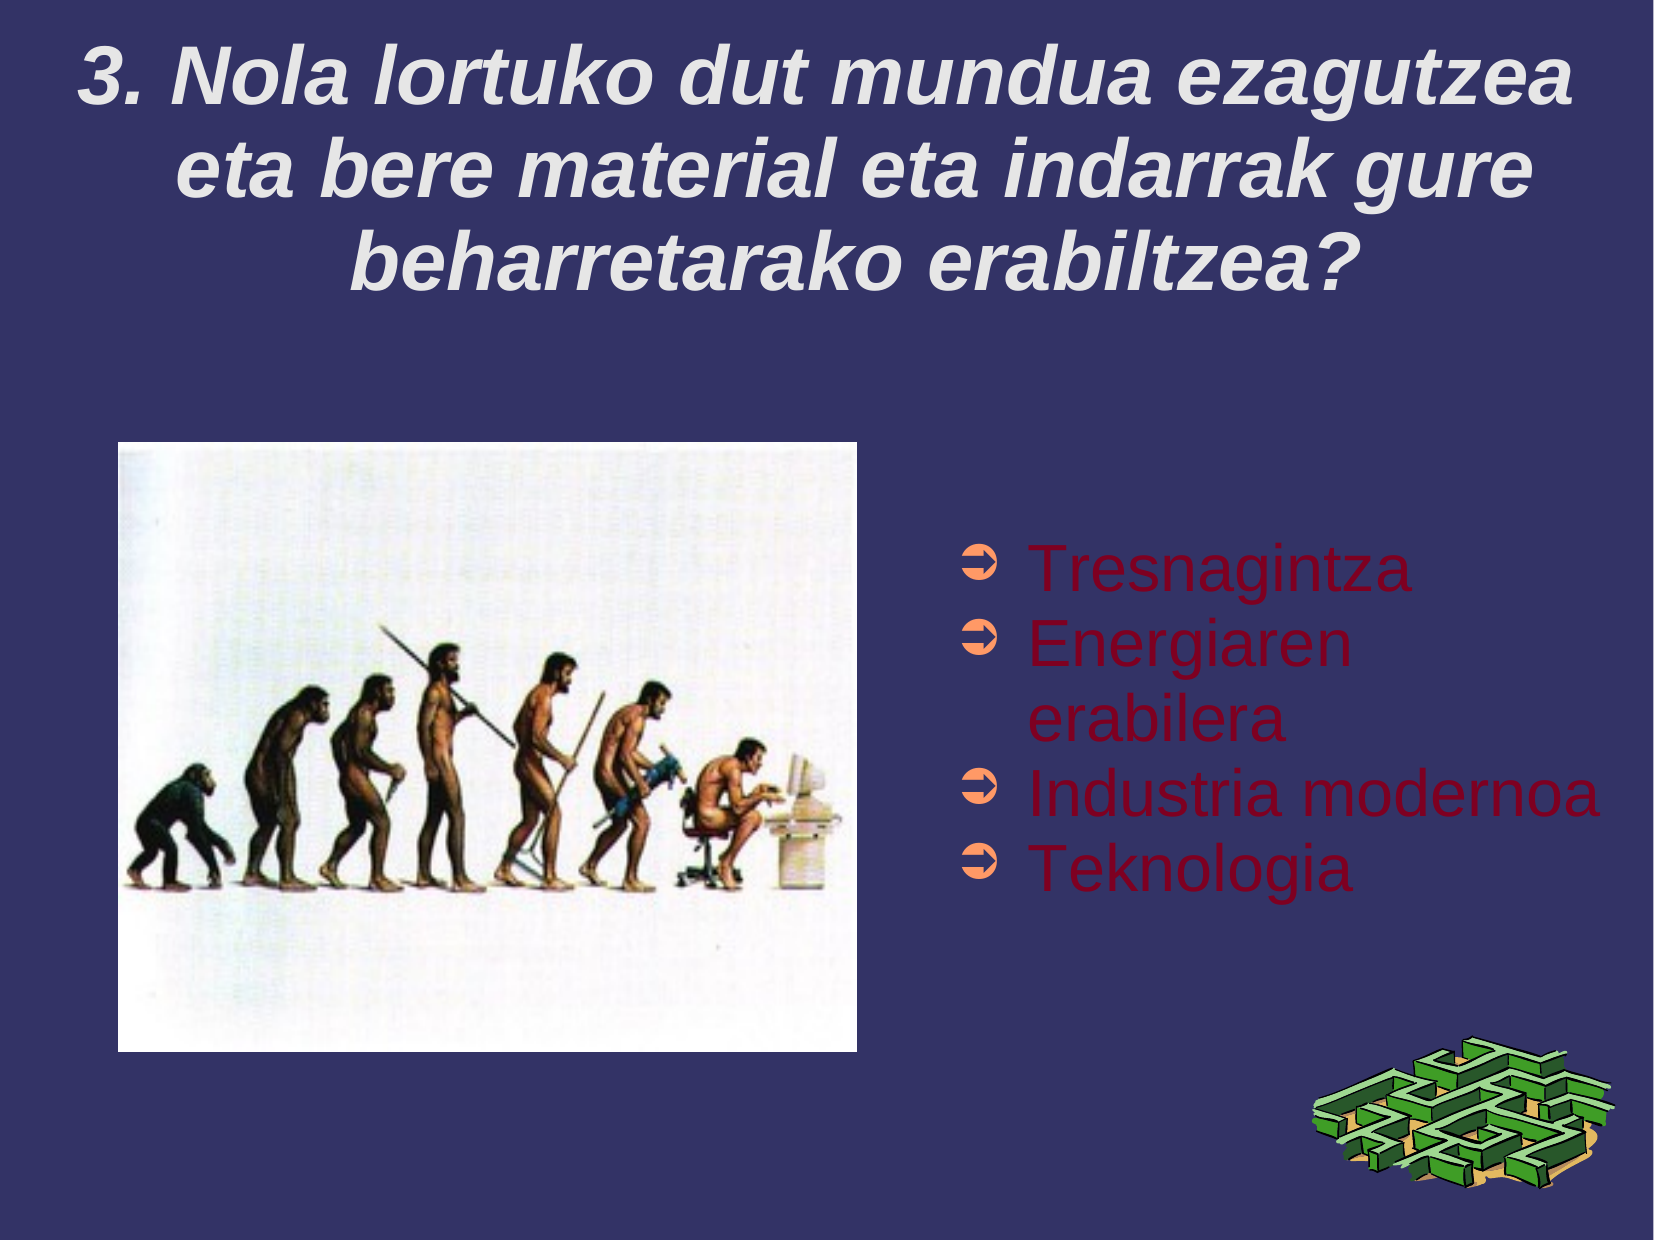

# 3. Nola lortuko dut mundua ezagutzea eta bere material eta indarrak gure beharretarako erabiltzea?
Tresnagintza
Energiaren erabilera
Industria modernoa
Teknologia